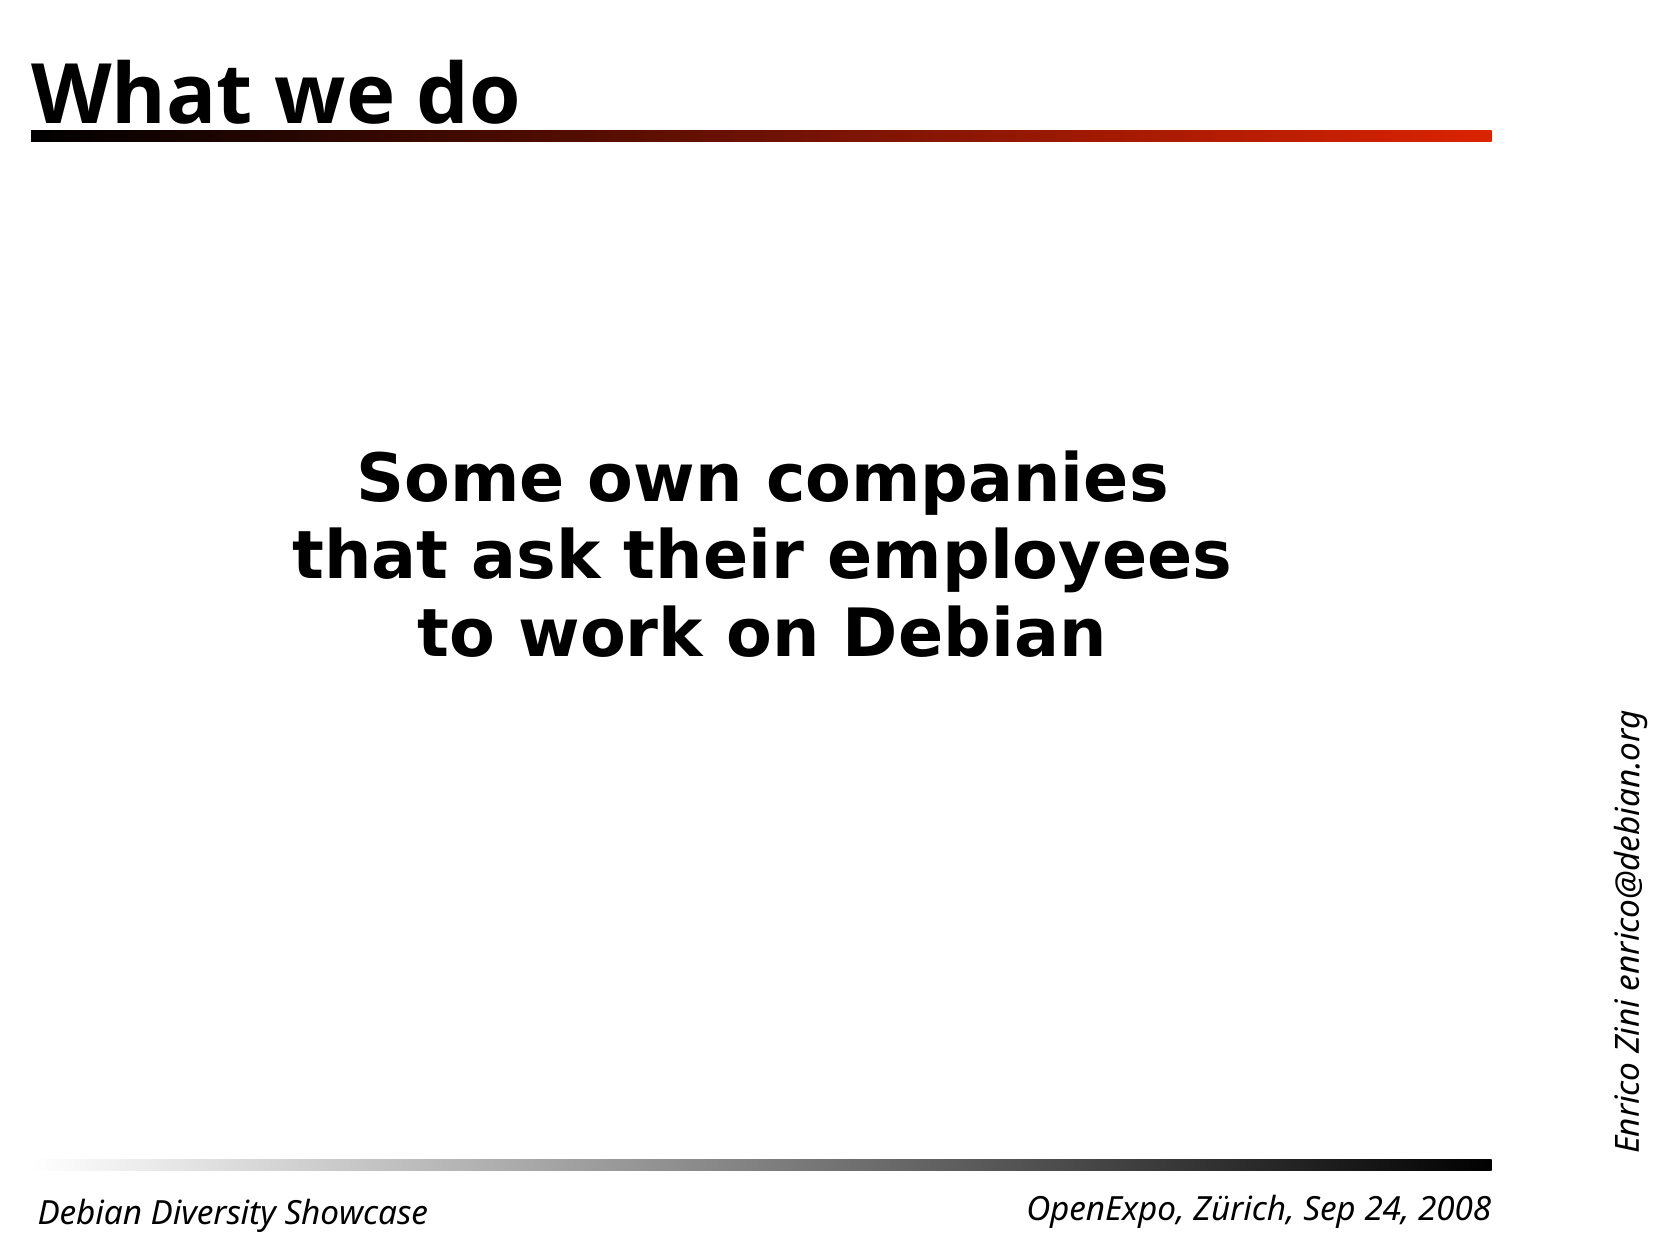

What we do
Some own companies
that ask their employees
to work on Debian